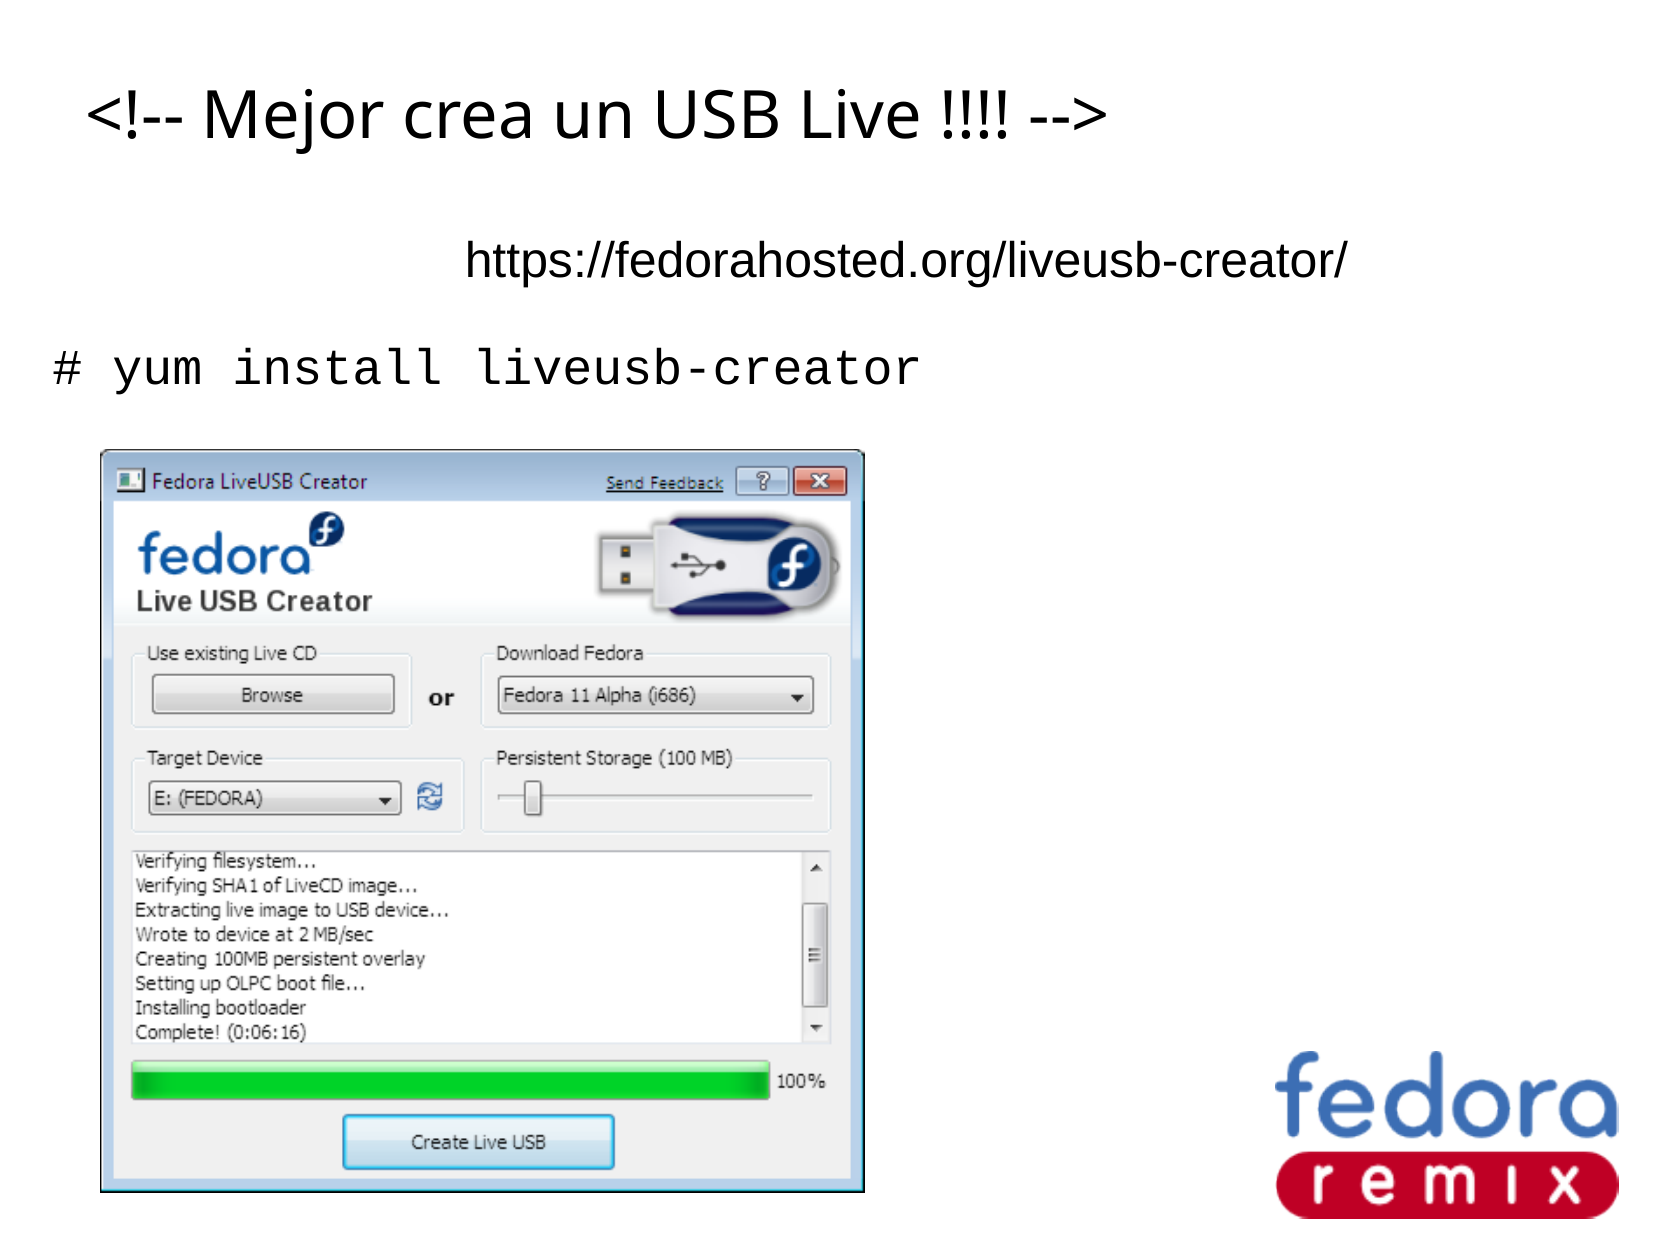

# <!-- Mejor crea un USB Live !!!! -->
https://fedorahosted.org/liveusb-creator/
# yum install liveusb-creator